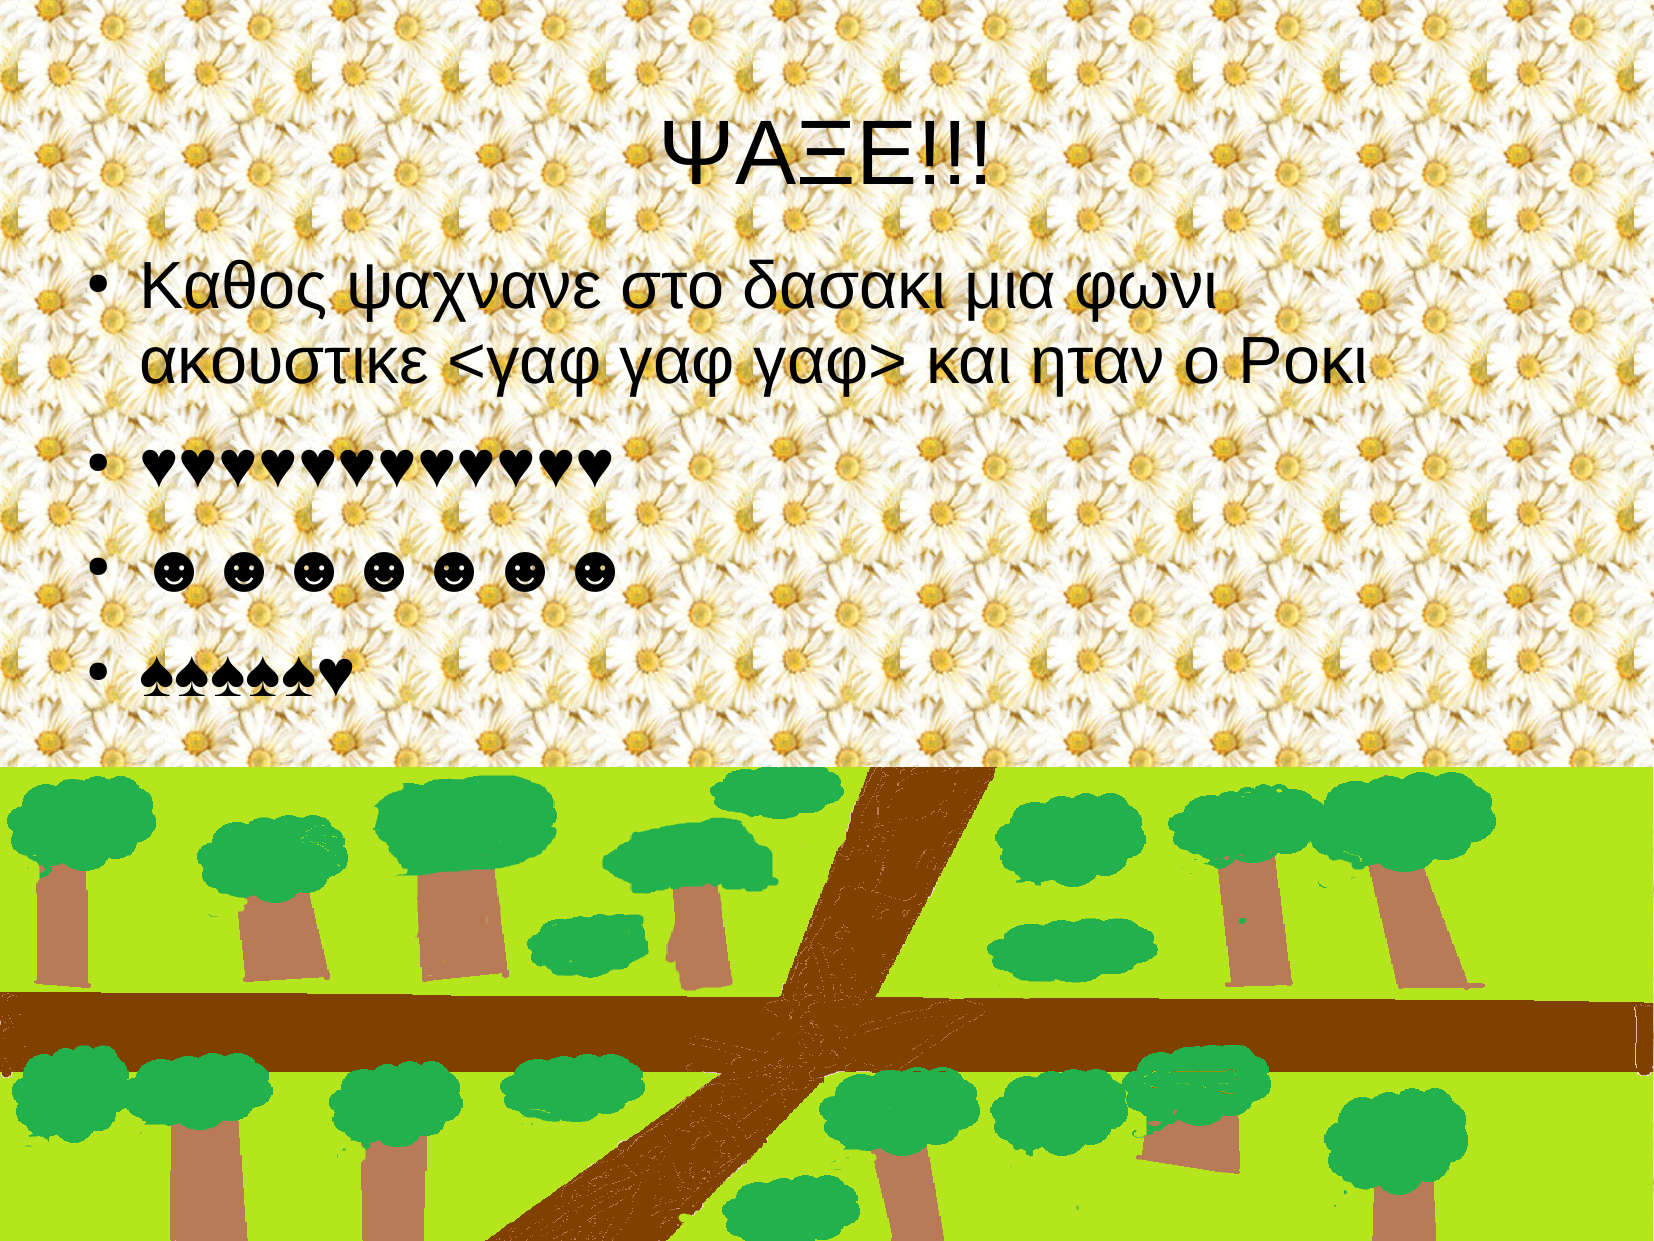

# ΨΑΞΕ!!!
Καθος ψαχνανε στο δασακι μια φωνι ακουστικε <γαφ γαφ γαφ> και ηταν ο Ροκι
♥♥♥♥♥♥♥♥♥♥♥♥
☻☻☻☻☻☻☻
♠♠♠♠♠♥